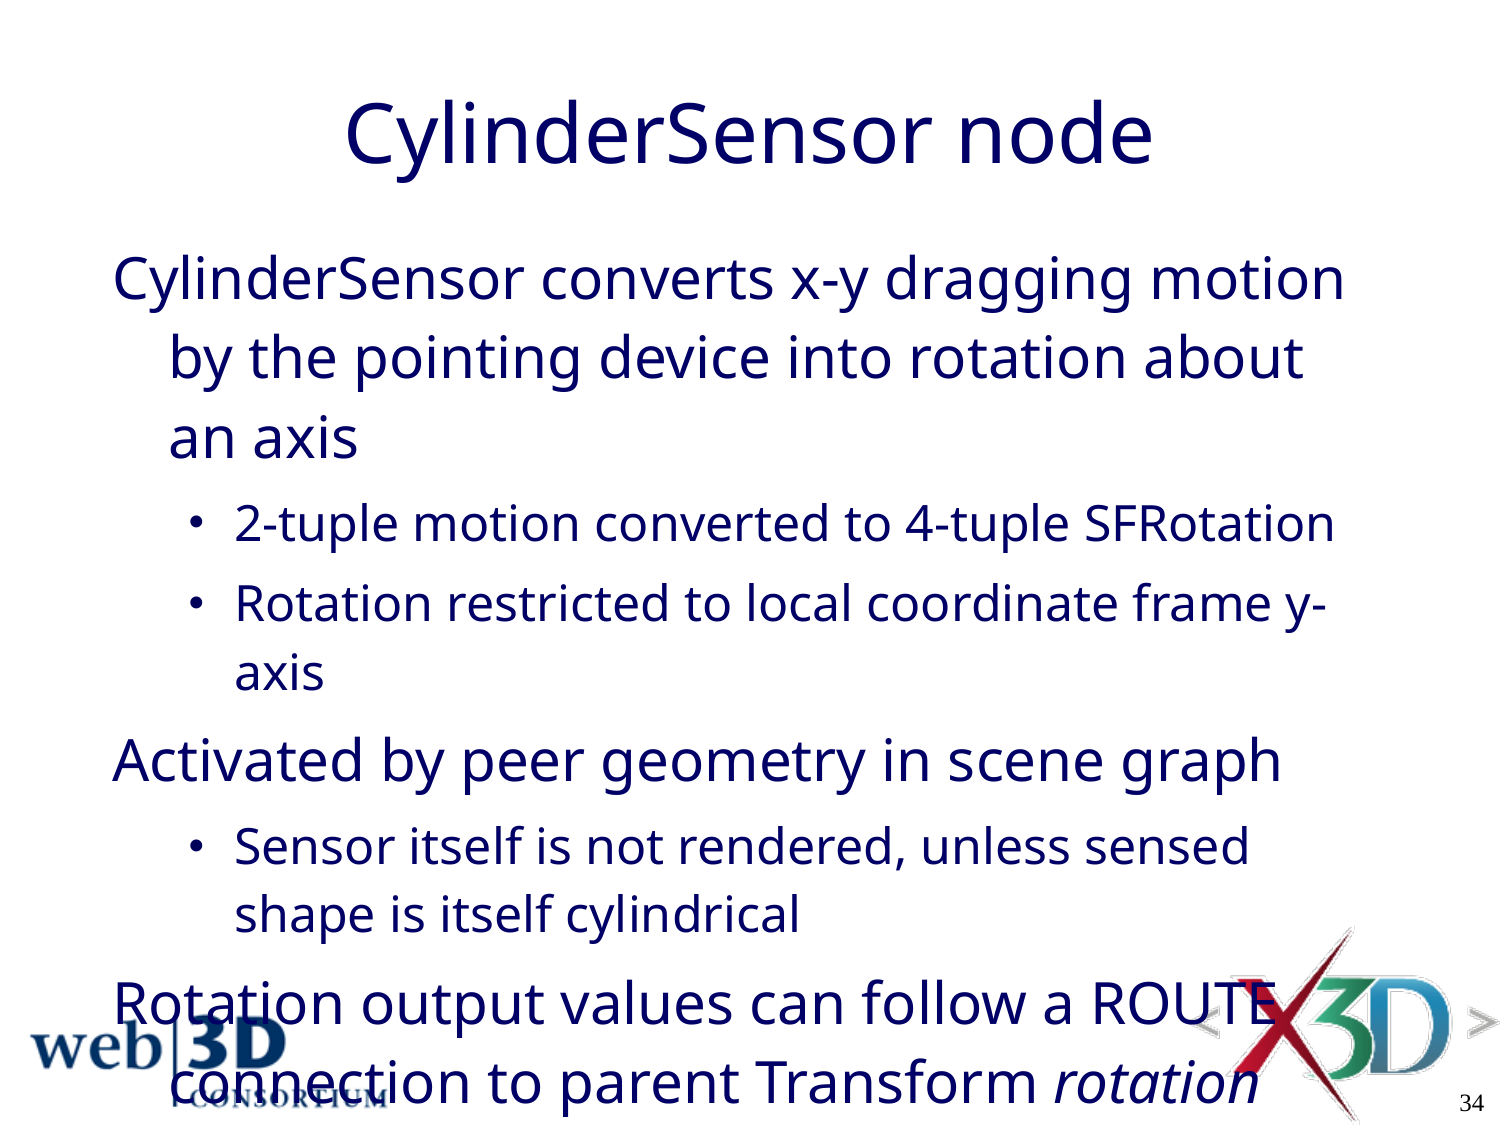

# CylinderSensor node
CylinderSensor converts x-y dragging motion by the pointing device into rotation about an axis
2-tuple motion converted to 4-tuple SFRotation
Rotation restricted to local coordinate frame y-axis
Activated by peer geometry in scene graph
Sensor itself is not rendered, unless sensed shape is itself cylindrical
Rotation output values can follow a ROUTE connection to parent Transform rotation
Or connect to another SFRotation field elsewhere